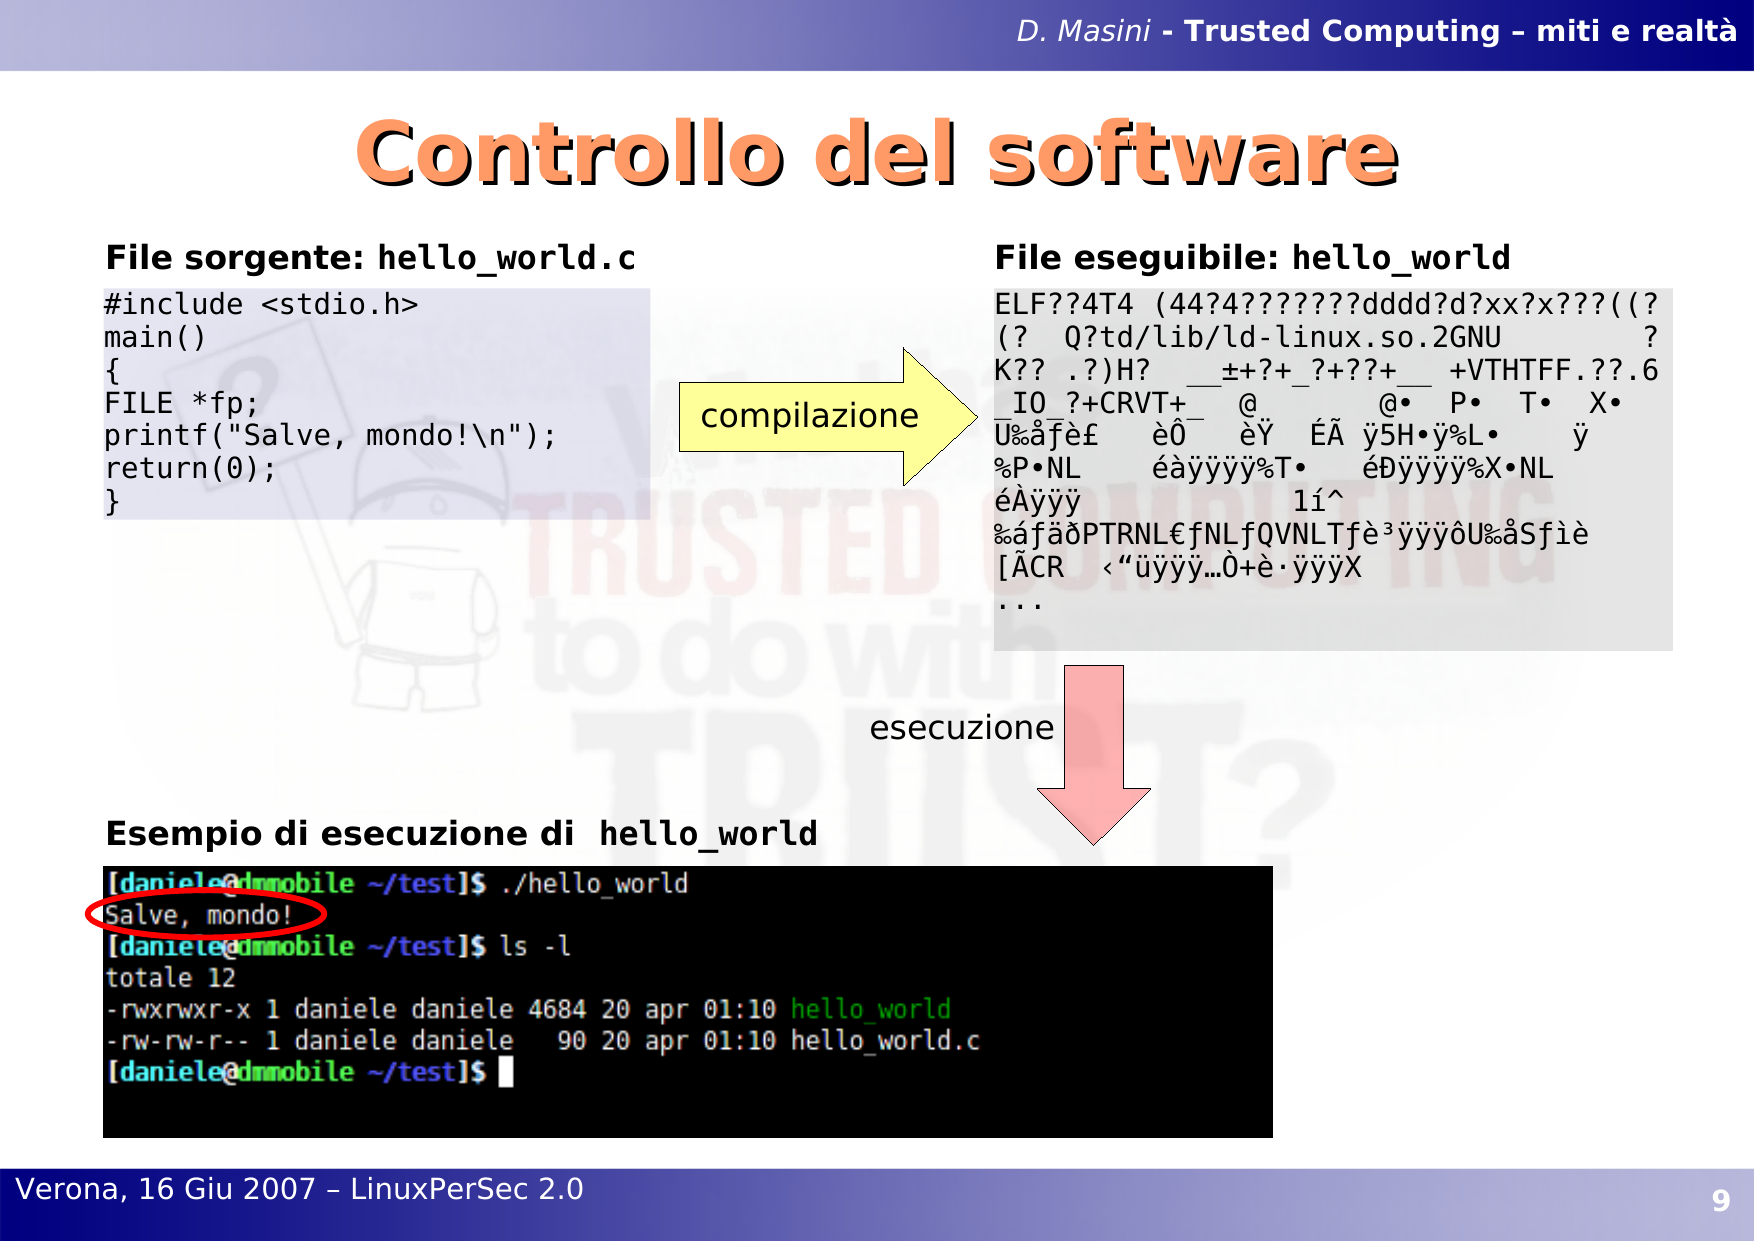

# Controllo del software
File sorgente: hello_world.c
File eseguibile: hello_world
#include <stdio.h>
main()
{
FILE *fp;
printf("Salve, mondo!\n");
return(0);
}
ELF??4T4 (44?4???????dddd?d?xx?x???((?(? Q?td/lib/ld-linux.so.2GNU ?K?? .?)H? __±+?+_?+??+__ +VTHTFF.??.6 _IO_?+CRVT+_ @ @• P• T• X• U‰åƒè£ èÔ èŸ ÉÃ ÿ5H•ÿ%L• ÿ%P•NL éàÿÿÿÿ%T• éÐÿÿÿÿ%X•NL éÀÿÿÿ 1í^‰áƒäðPTRNL€ƒNLƒQVNLTƒè³ÿÿÿôU‰åSƒìè [ÃCR ‹“üÿÿÿ…Ò+è·ÿÿÿX
...
compilazione
esecuzione
Esempio di esecuzione di hello_world